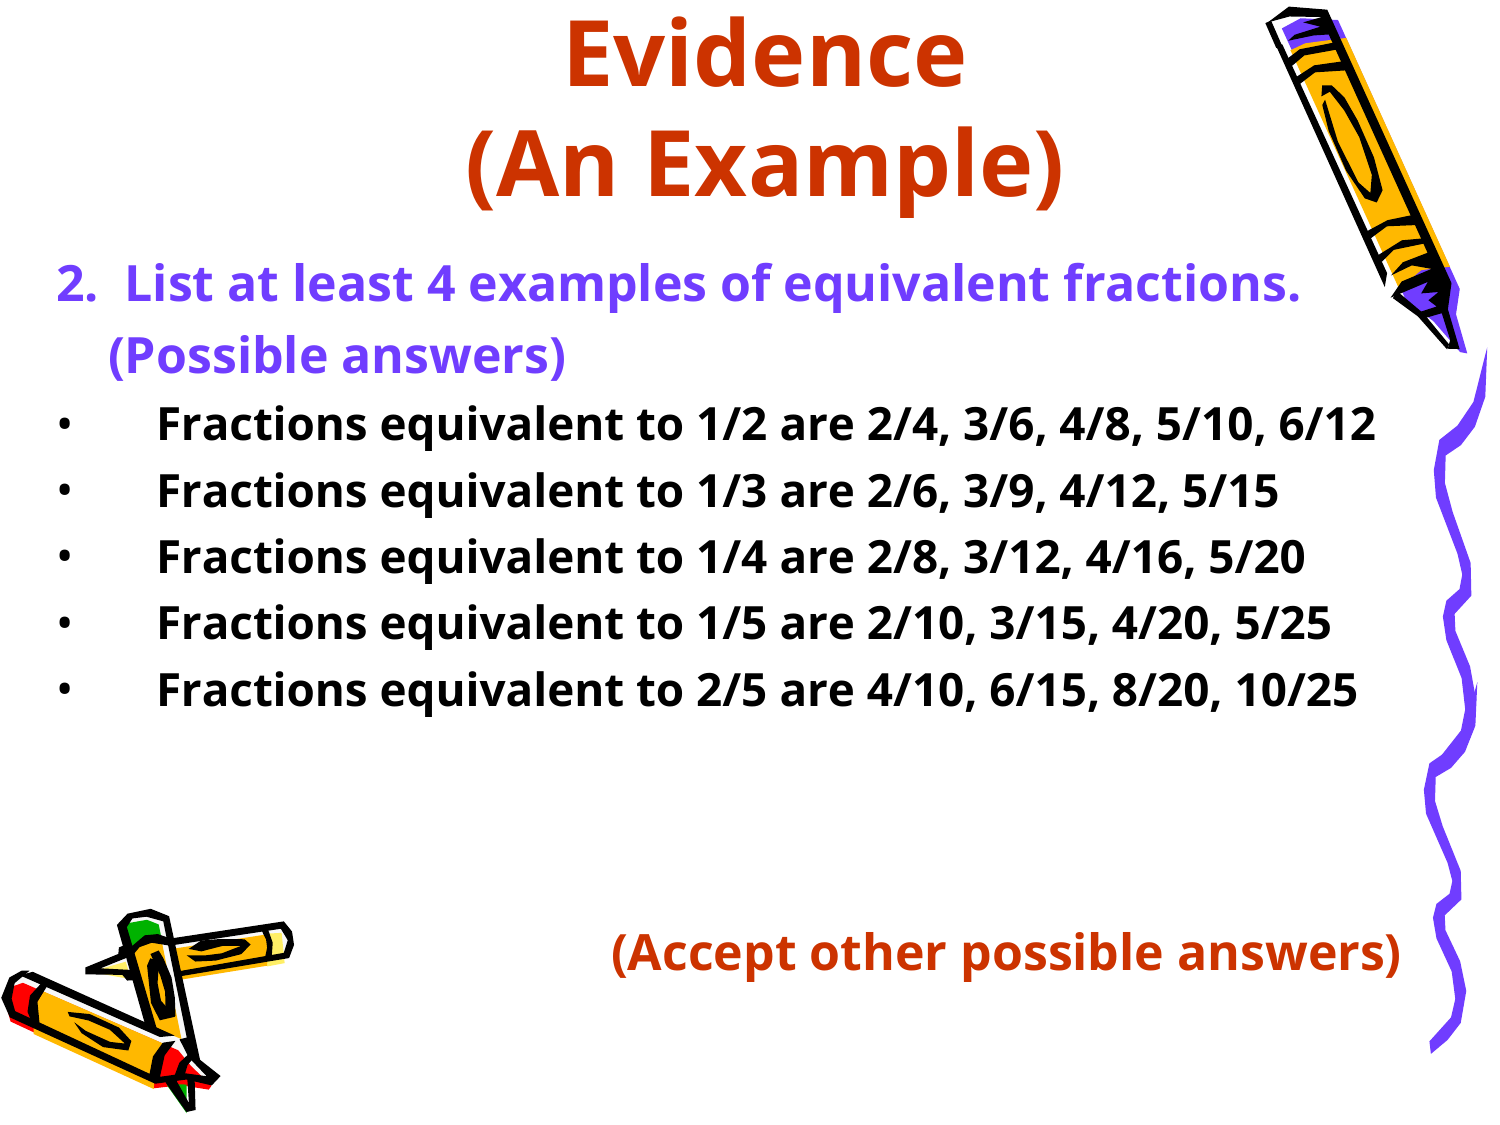

# Evidence (An Example)
2. List at least 4 examples of equivalent fractions.
 (Possible answers)
Fractions equivalent to 1/2 are 2/4, 3/6, 4/8, 5/10, 6/12
Fractions equivalent to 1/3 are 2/6, 3/9, 4/12, 5/15
Fractions equivalent to 1/4 are 2/8, 3/12, 4/16, 5/20
Fractions equivalent to 1/5 are 2/10, 3/15, 4/20, 5/25
Fractions equivalent to 2/5 are 4/10, 6/15, 8/20, 10/25
(Accept other possible answers)